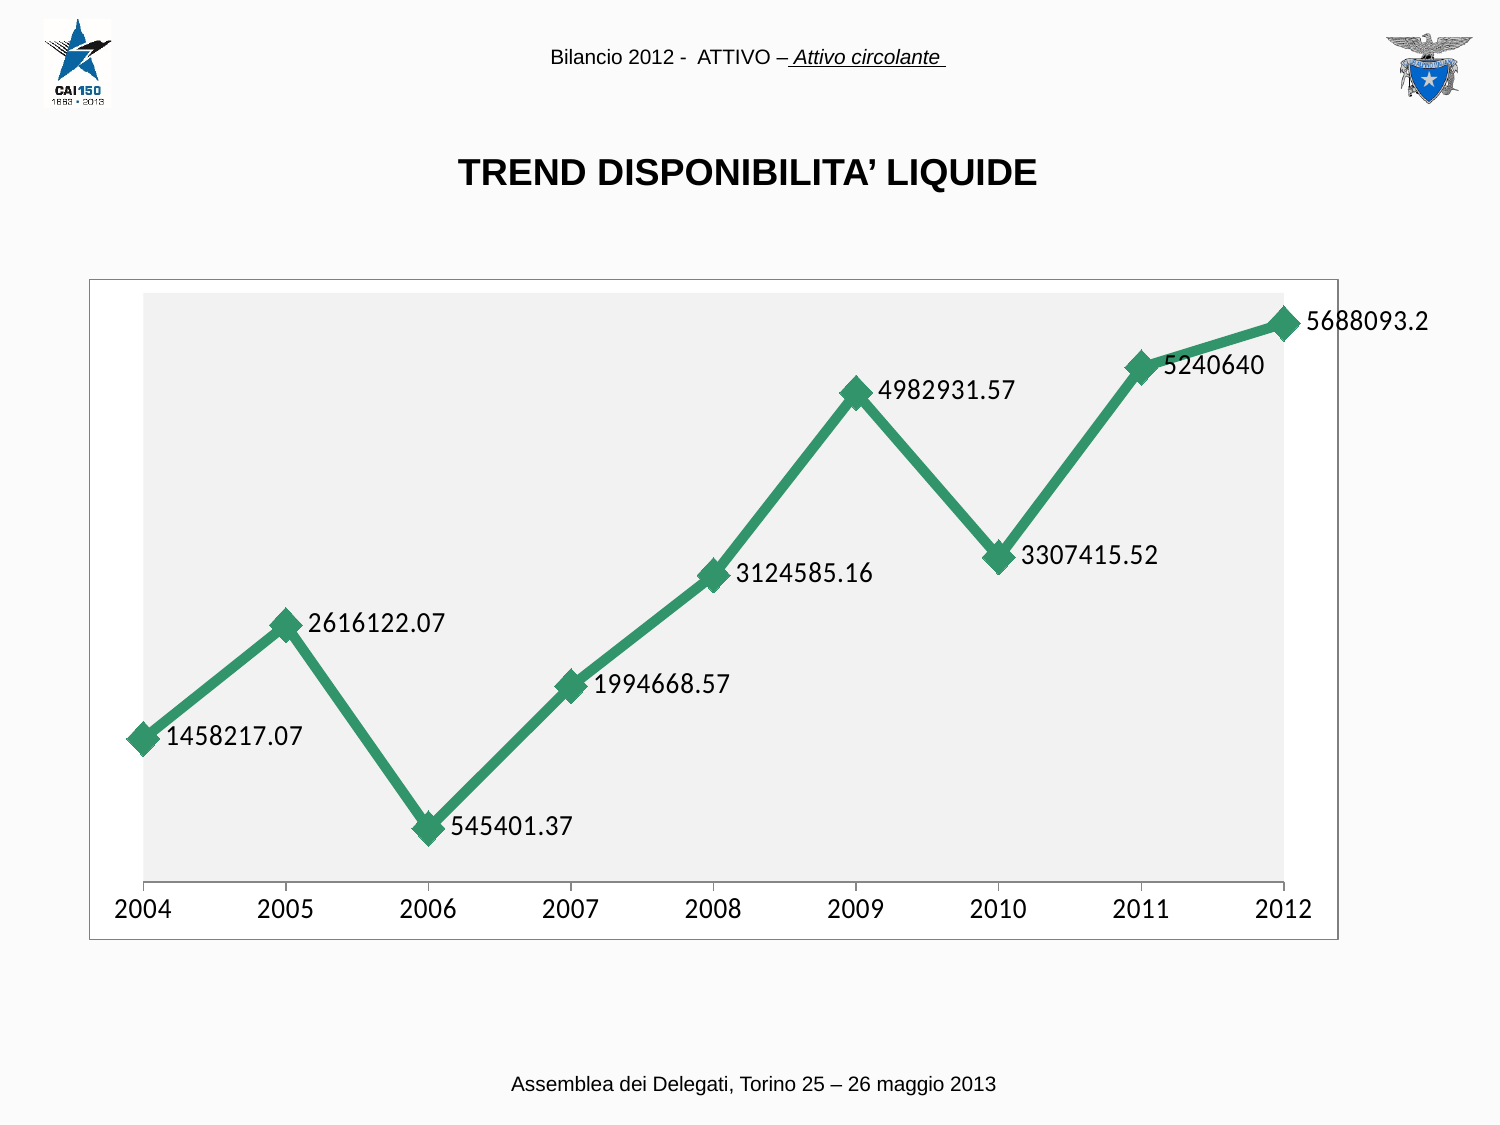

Bilancio 2012 - ATTIVO – Attivo circolante
TREND DISPONIBILITA’ LIQUIDE
### Chart
| Category | Serie2 |
|---|---|
| 2004 | 1458217.07 |
| 2005 | 2616122.07 |
| 2006 | 545401.37 |
| 2007 | 1994668.57 |
| 2008 | 3124585.16 |
| 2009 | 4982931.57 |
| 2010 | 3307415.52 |
| 2011 | 5240640.0 |
| 2012 | 5688093.2 |Assemblea dei Delegati, Torino 25 – 26 maggio 2013